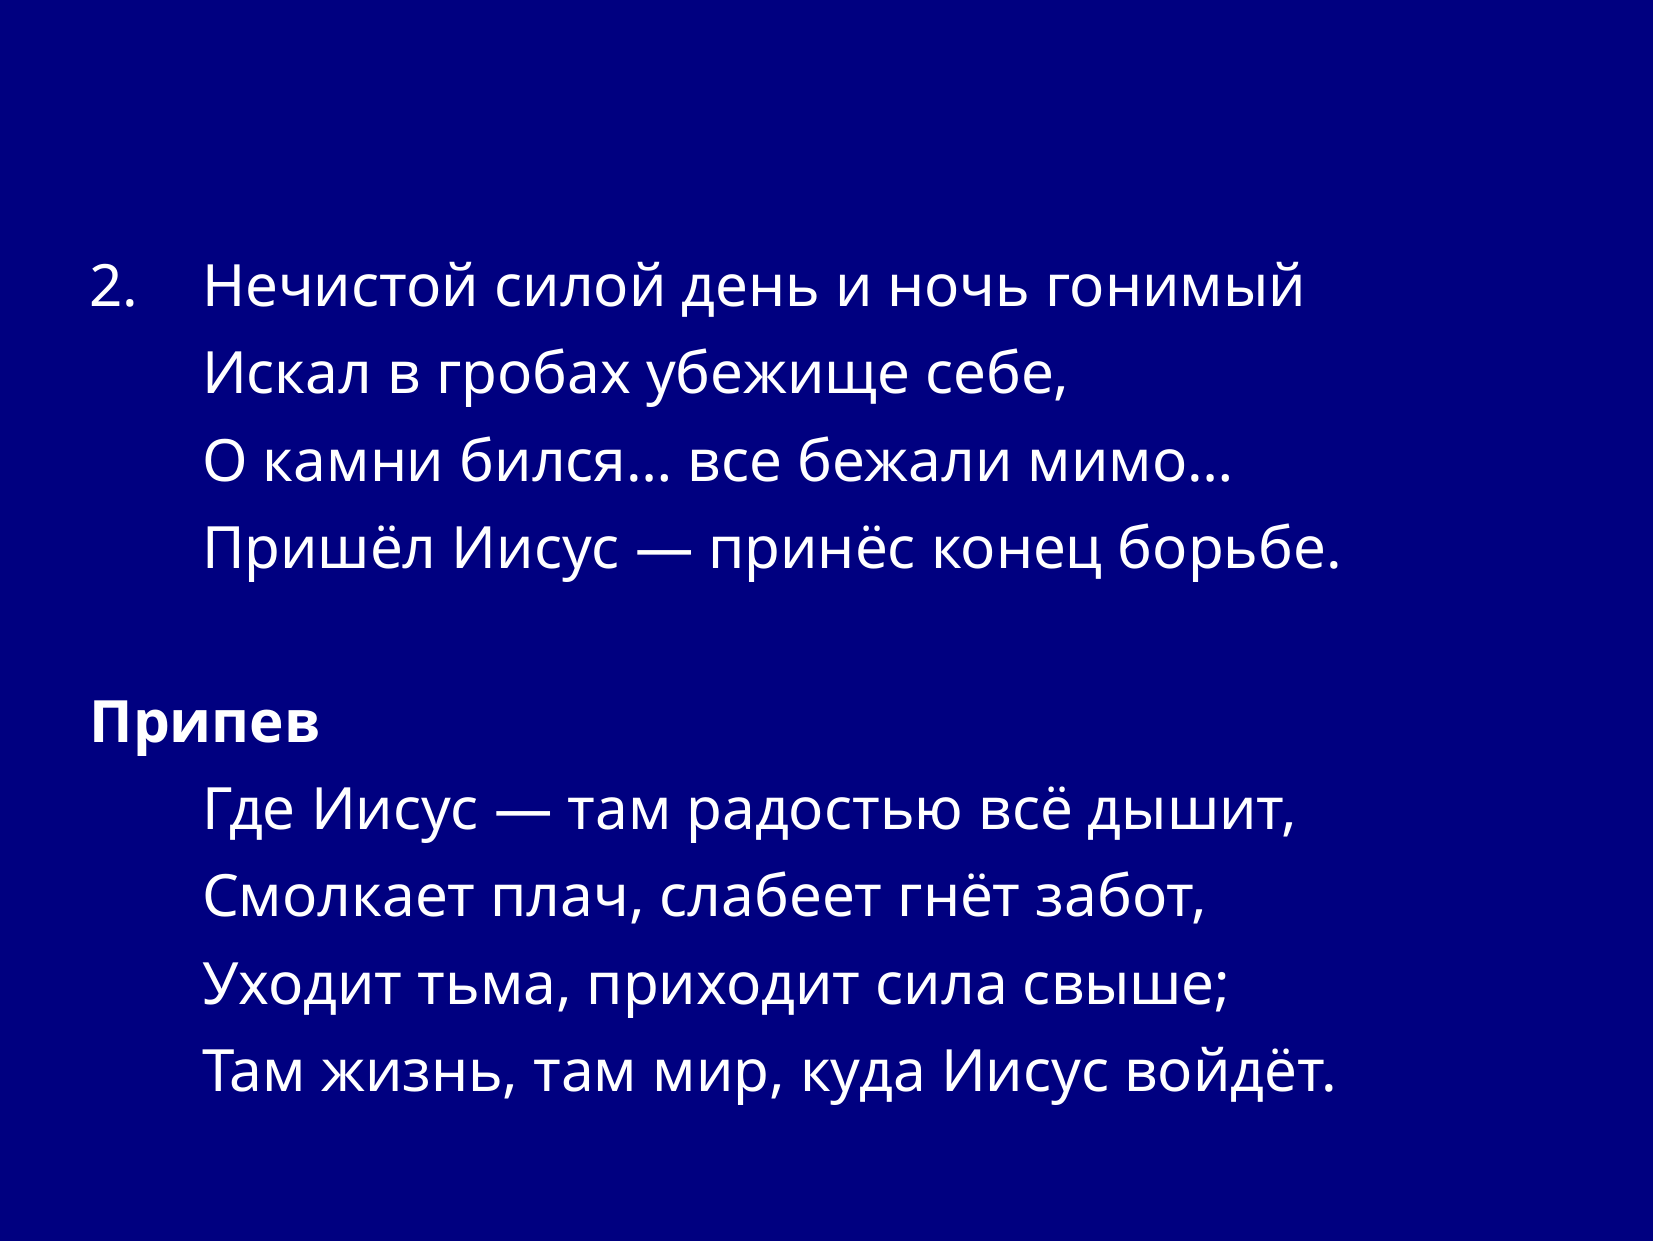

2.	Нечистой силой день и ночь гонимый
	Искал в гробах убежище себе,
	О камни бился… все бежали мимо…
	Пришёл Иисус — принёс конец борьбе.
Припев
	Где Иисус — там радостью всё дышит,
	Смолкает плач, слабеет гнёт забот,
	Уходит тьма, приходит сила свыше;
	Там жизнь, там мир, куда Иисус войдёт.